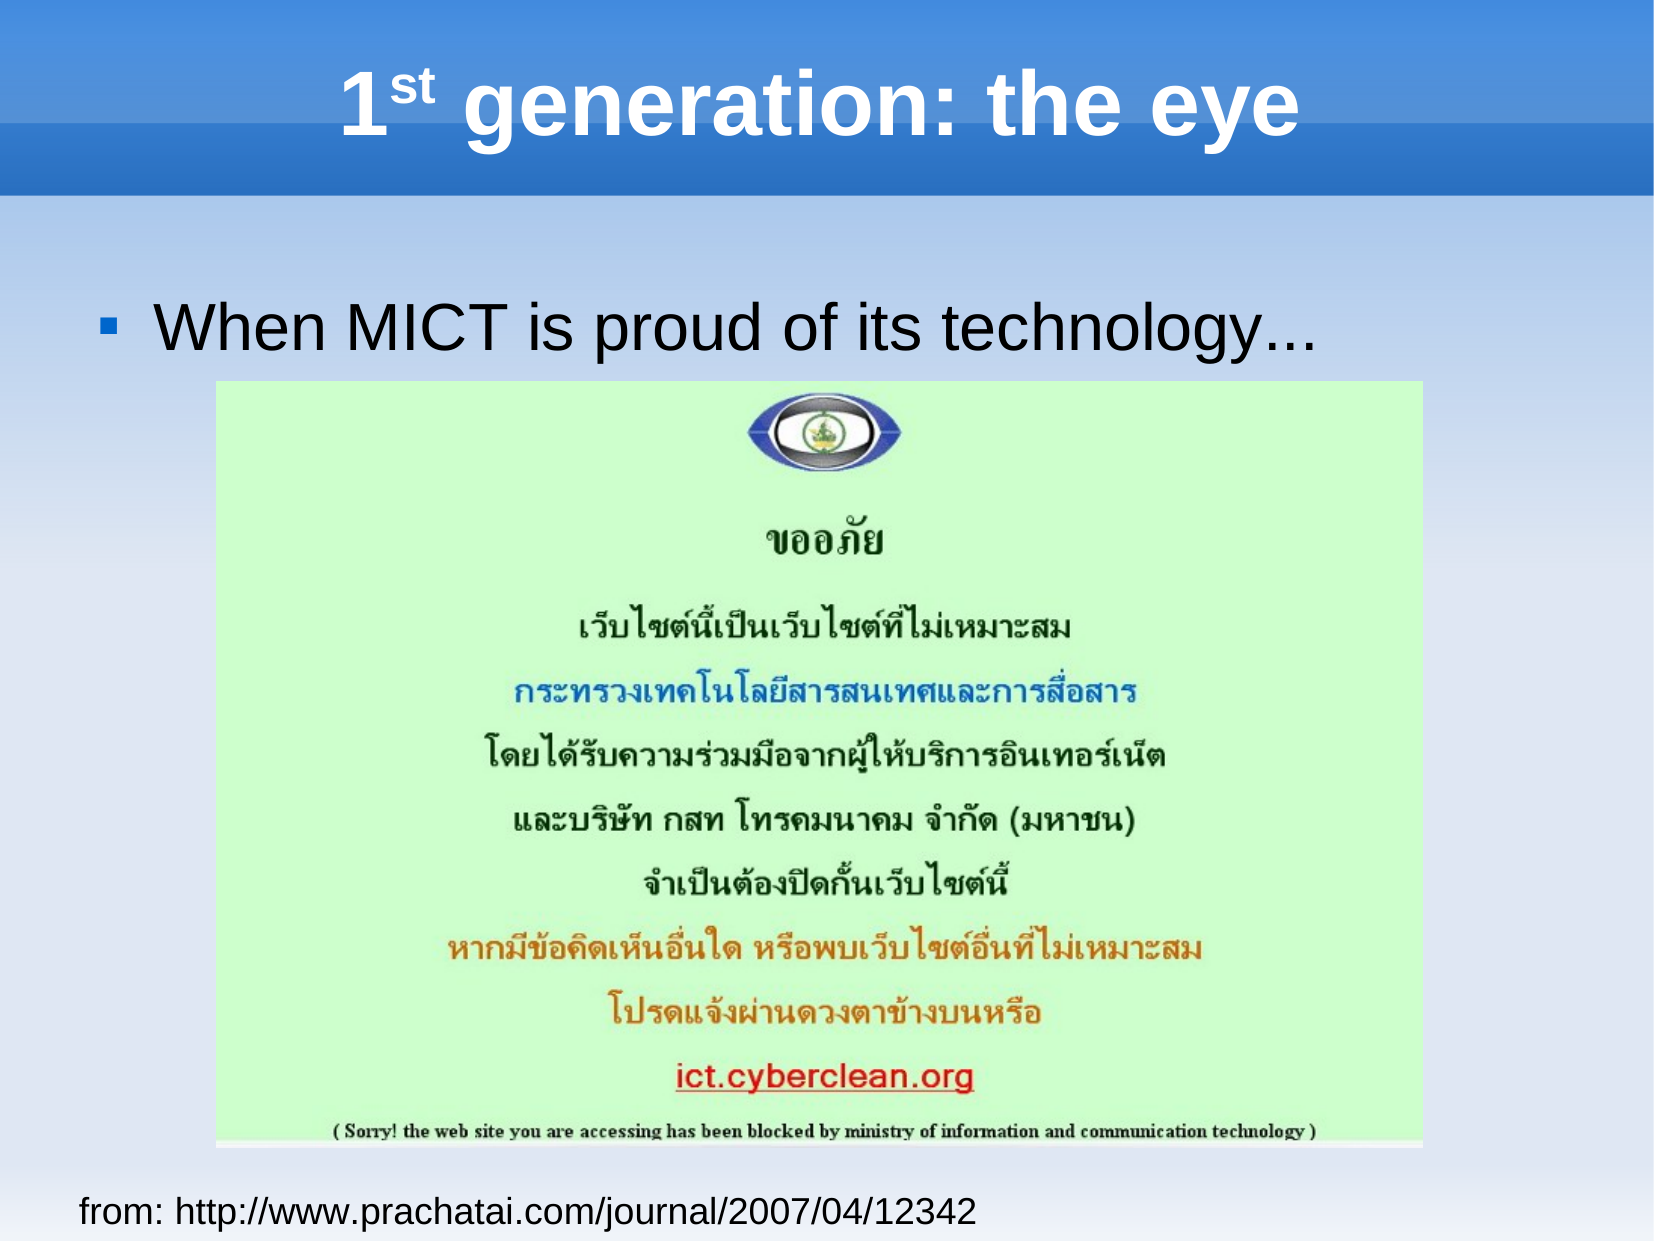

# 1st generation: the eye
When MICT is proud of its technology...
from: http://www.prachatai.com/journal/2007/04/12342